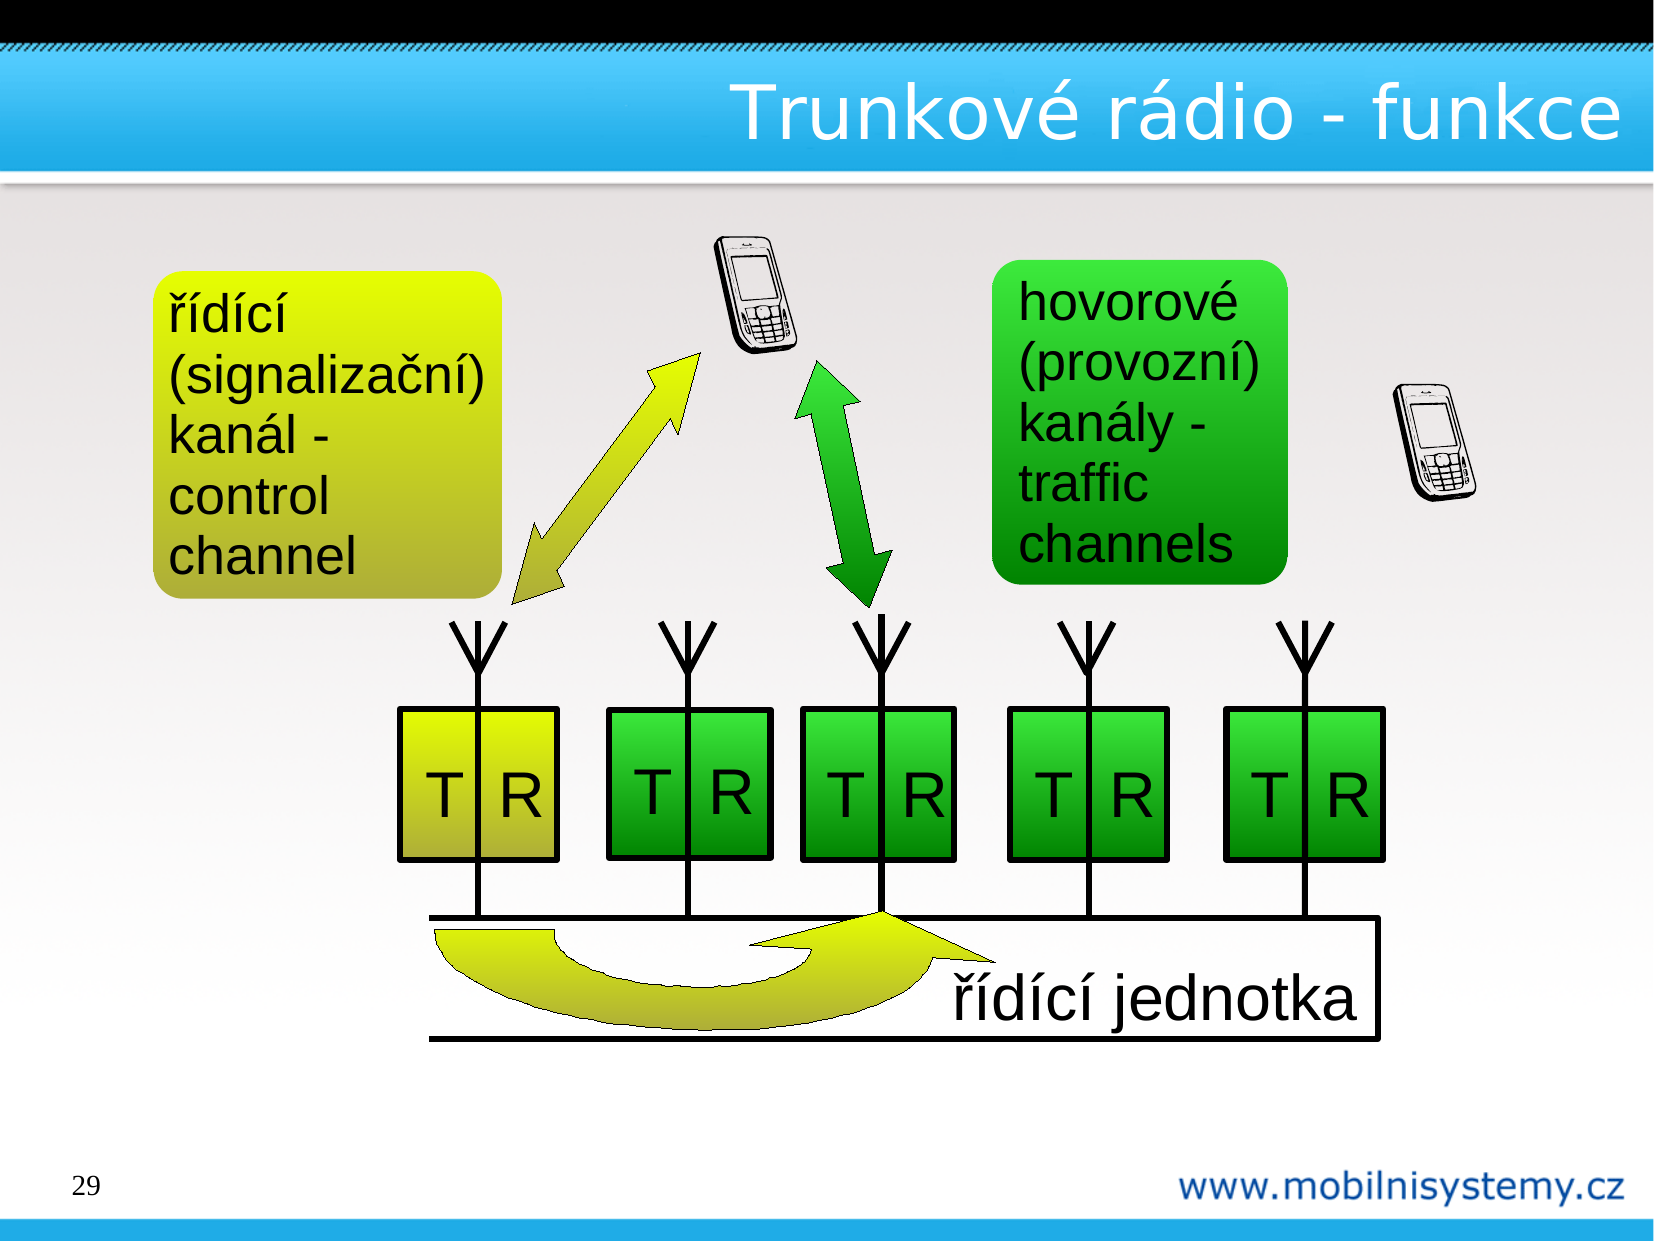

# Trunkové rádio - funkce
hovorové
(provozní)
kanály -
traffic
channels
řídící
(signalizační)
kanál -
control
channel
T
R
T
R
T
R
T
R
T
R
řídící jednotka
29